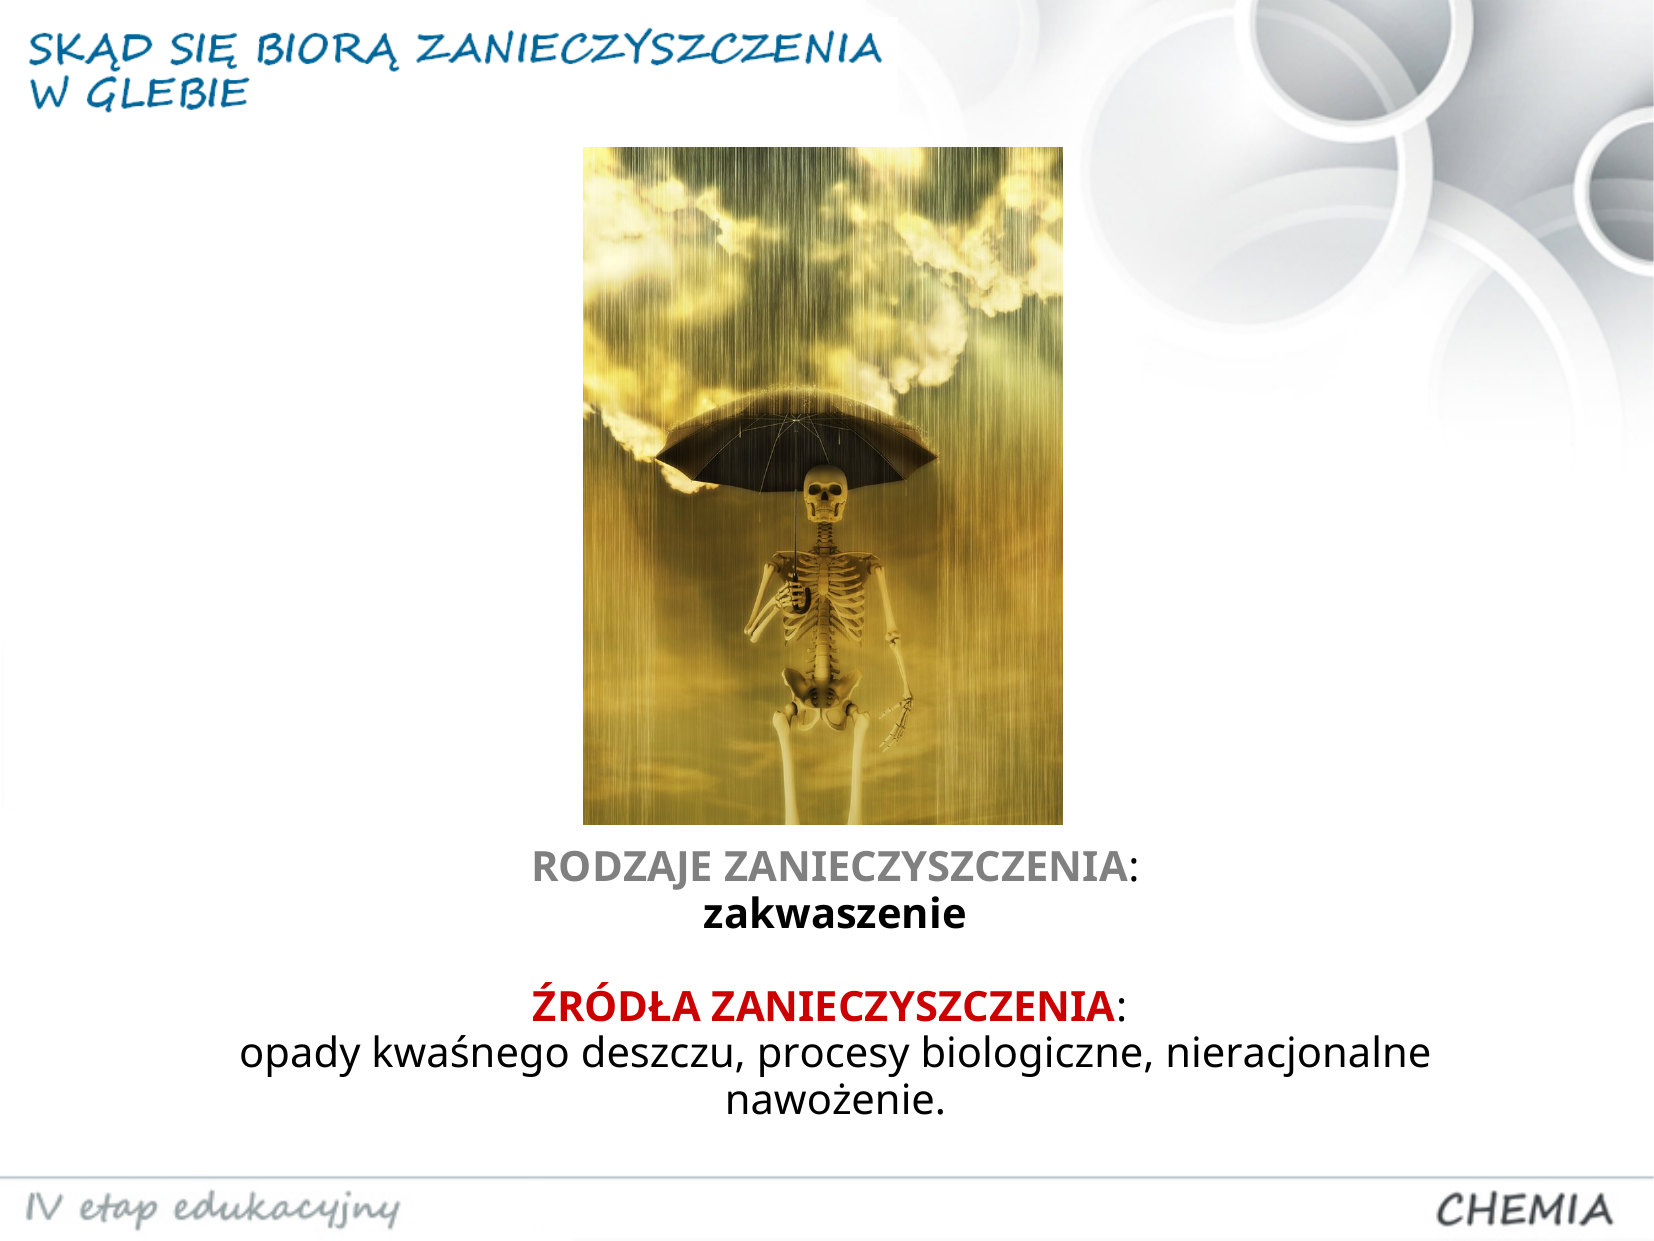

RODZAJE ZANIECZYSZCZENIA:
zakwaszenie
ŹRÓDŁA ZANIECZYSZCZENIA:
opady kwaśnego deszczu, procesy biologiczne, nieracjonalne nawożenie.